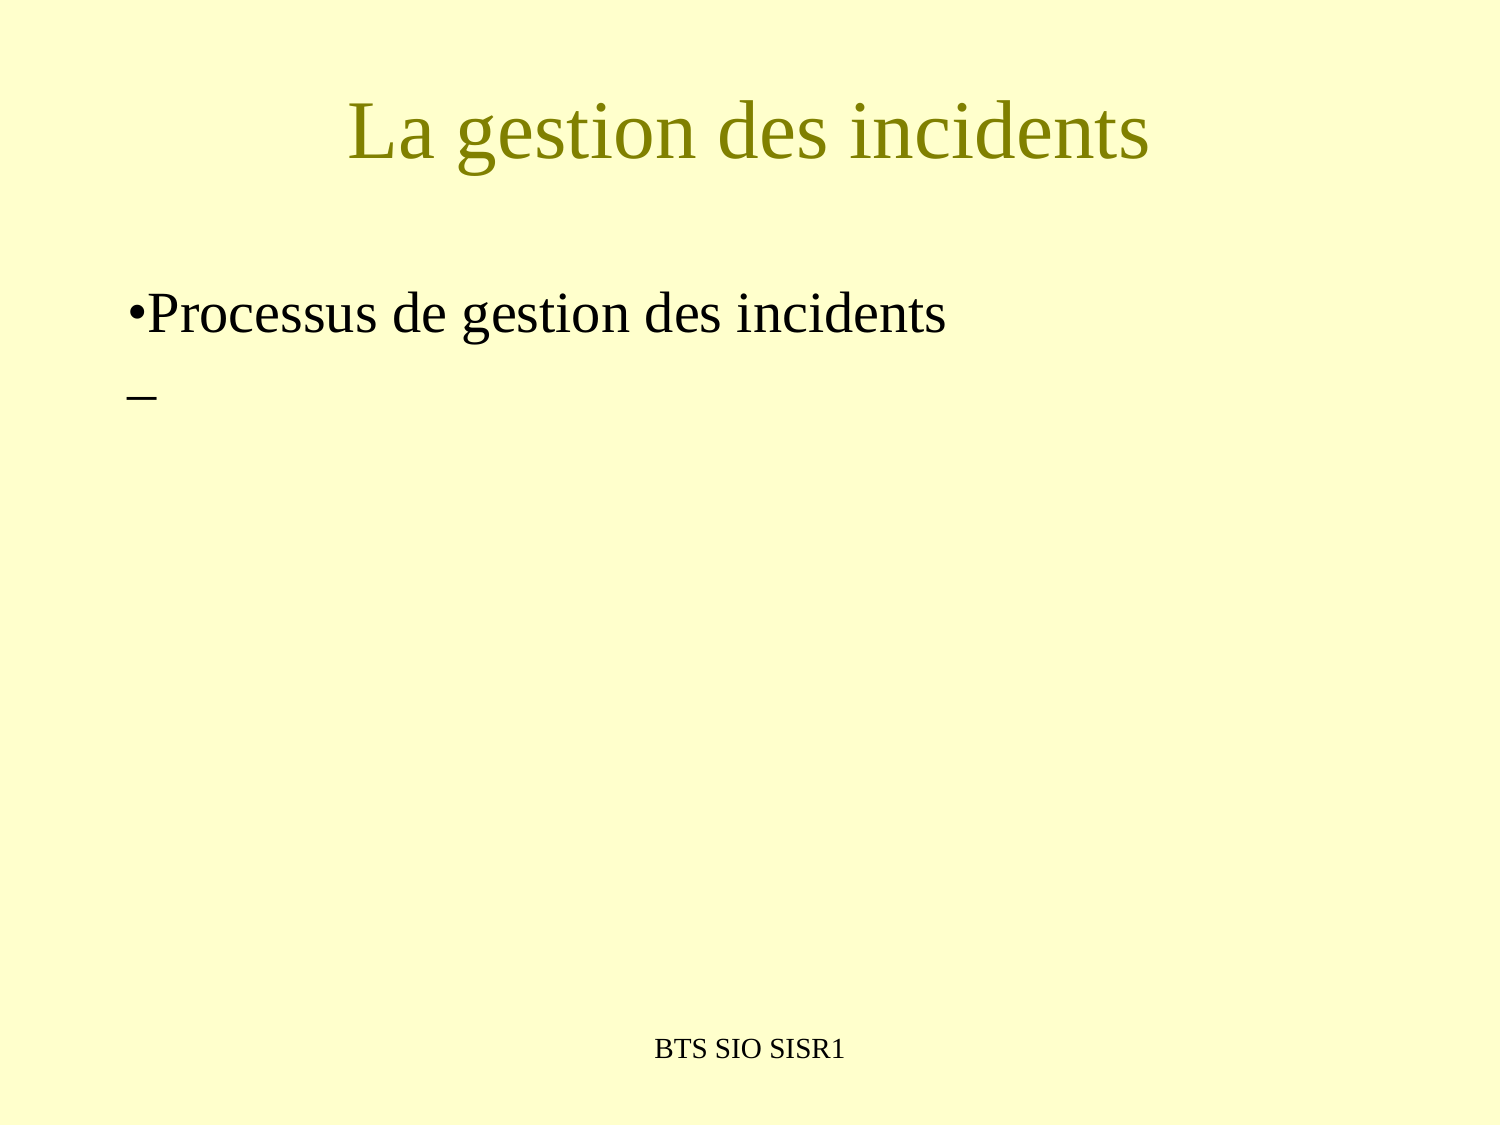

# Processus de gestion des incidents
BTS SIO SISR1